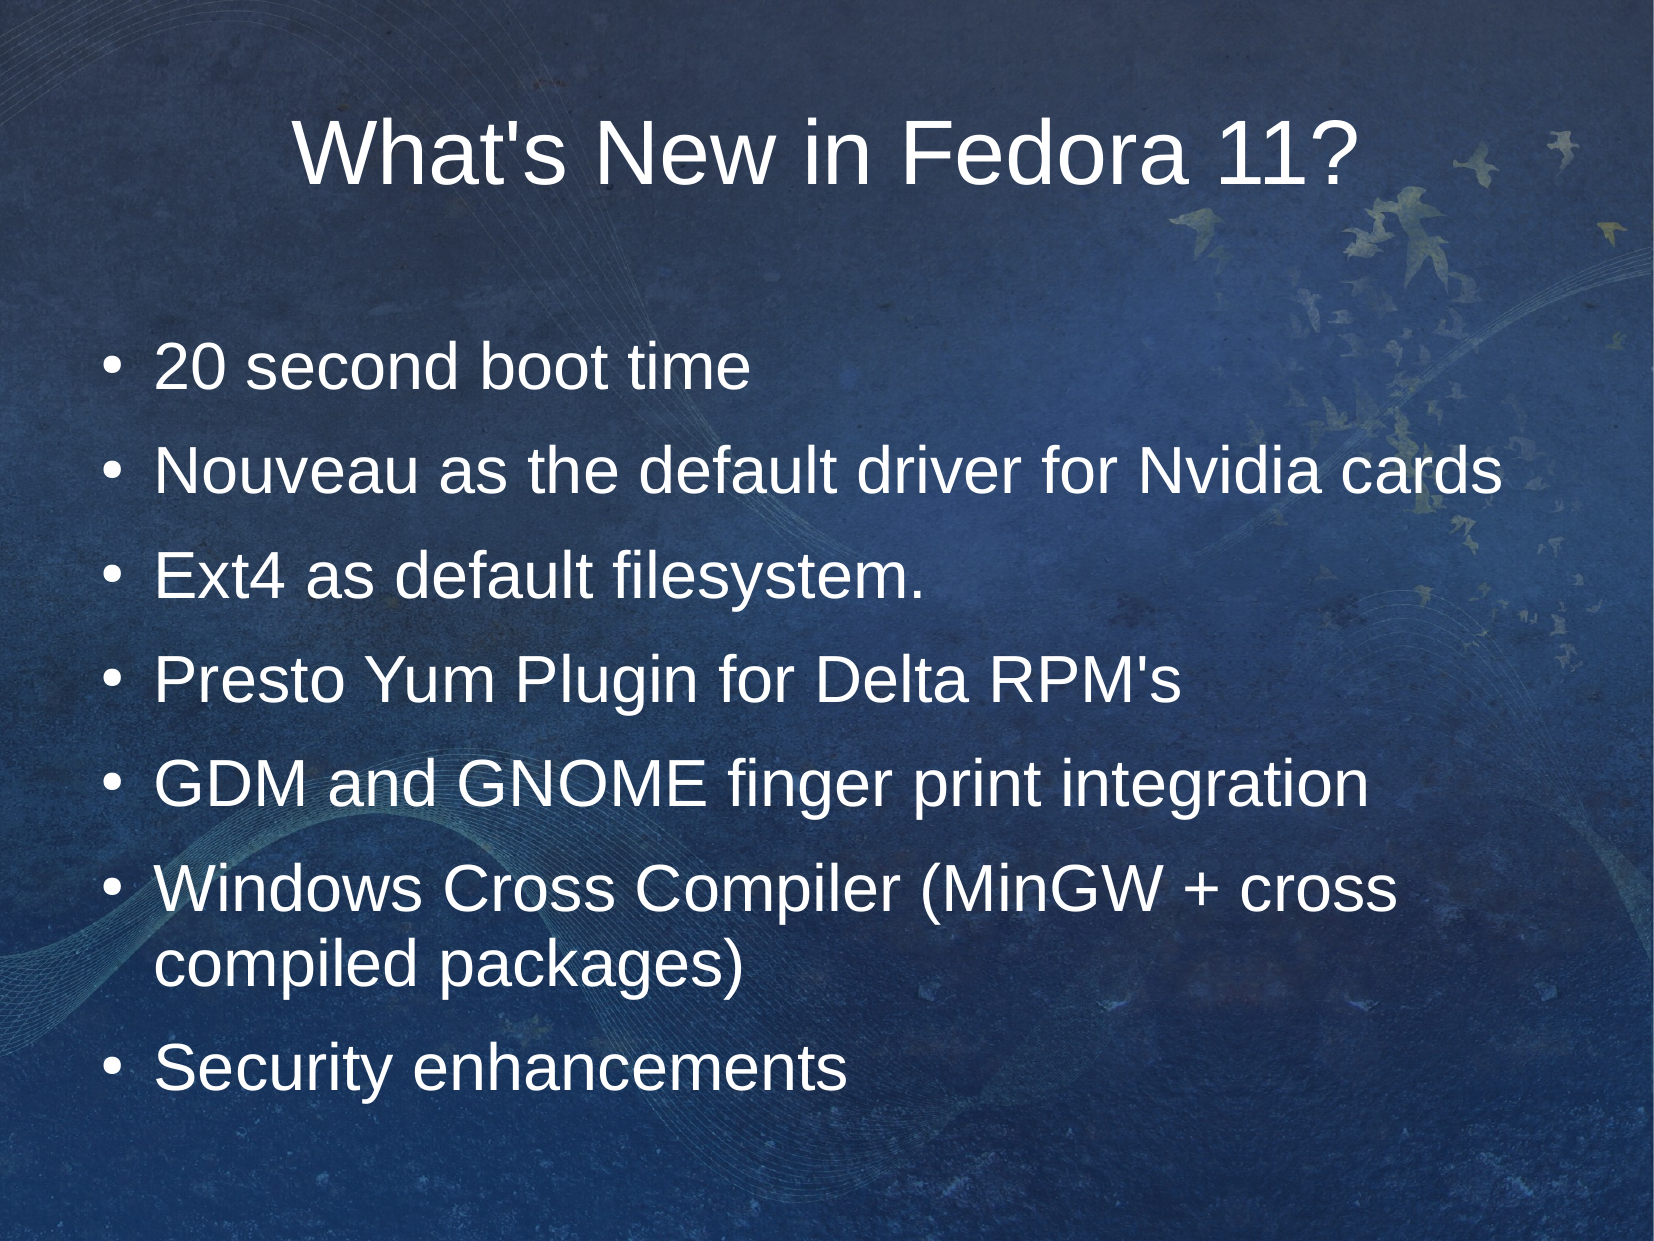

# What's New in Fedora 11?
20 second boot time
Nouveau as the default driver for Nvidia cards
Ext4 as default filesystem.
Presto Yum Plugin for Delta RPM's
GDM and GNOME finger print integration
Windows Cross Compiler (MinGW + cross compiled packages)
Security enhancements